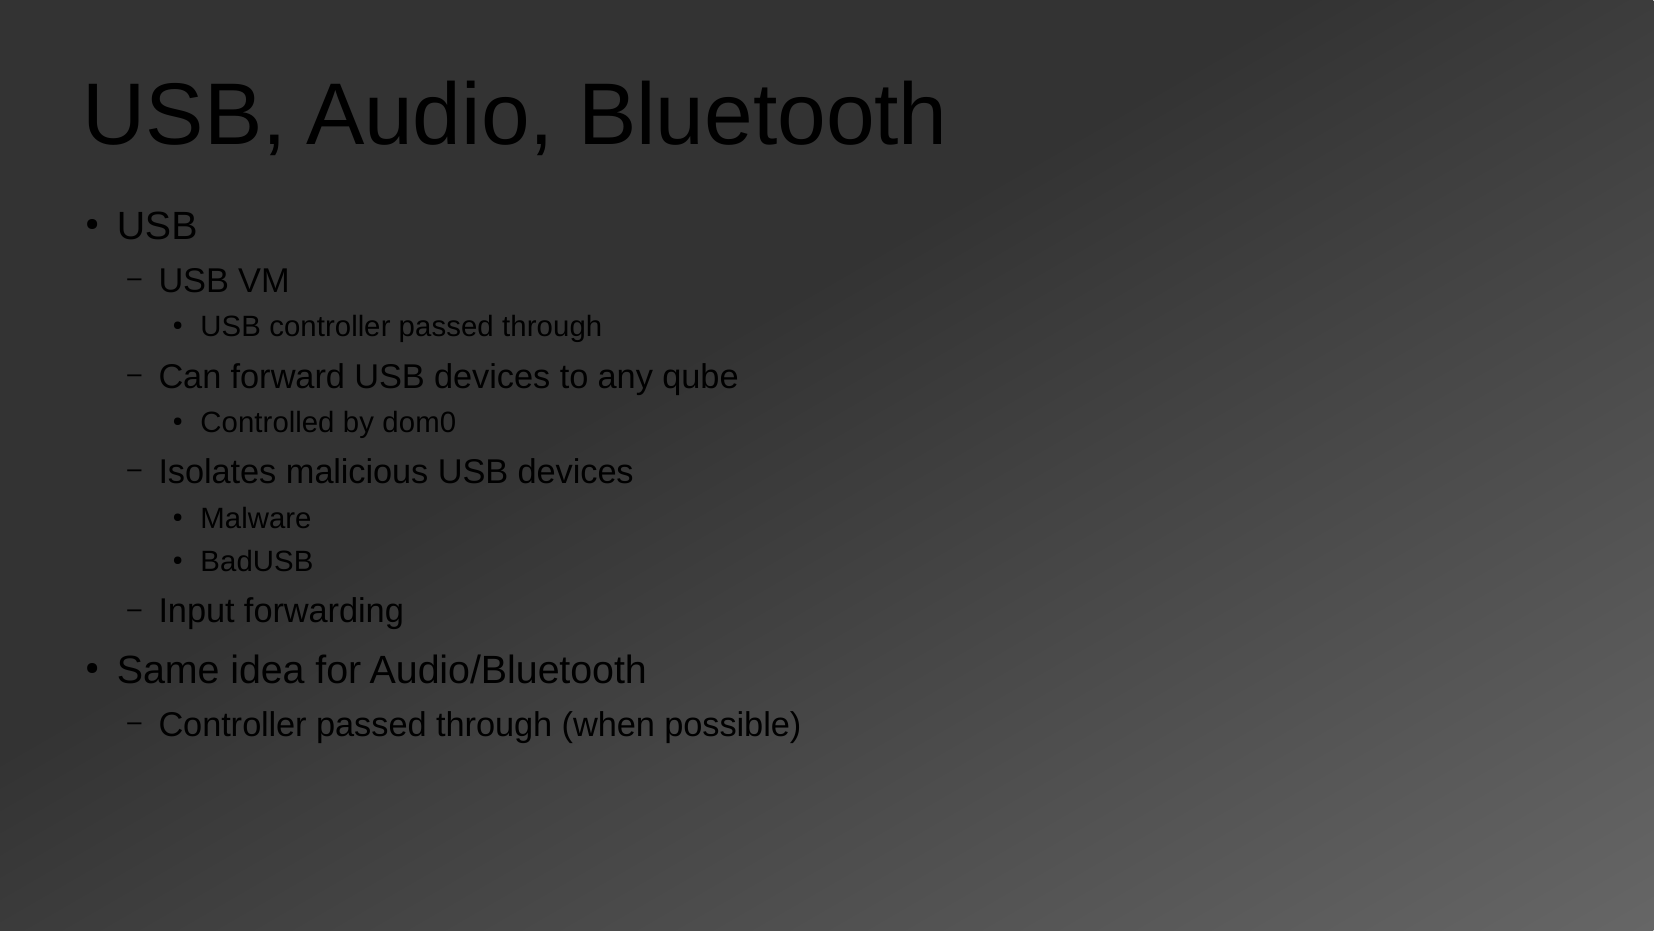

# USB, Audio, Bluetooth
USB
USB VM
USB controller passed through
Can forward USB devices to any qube
Controlled by dom0
Isolates malicious USB devices
Malware
BadUSB
Input forwarding
Same idea for Audio/Bluetooth
Controller passed through (when possible)